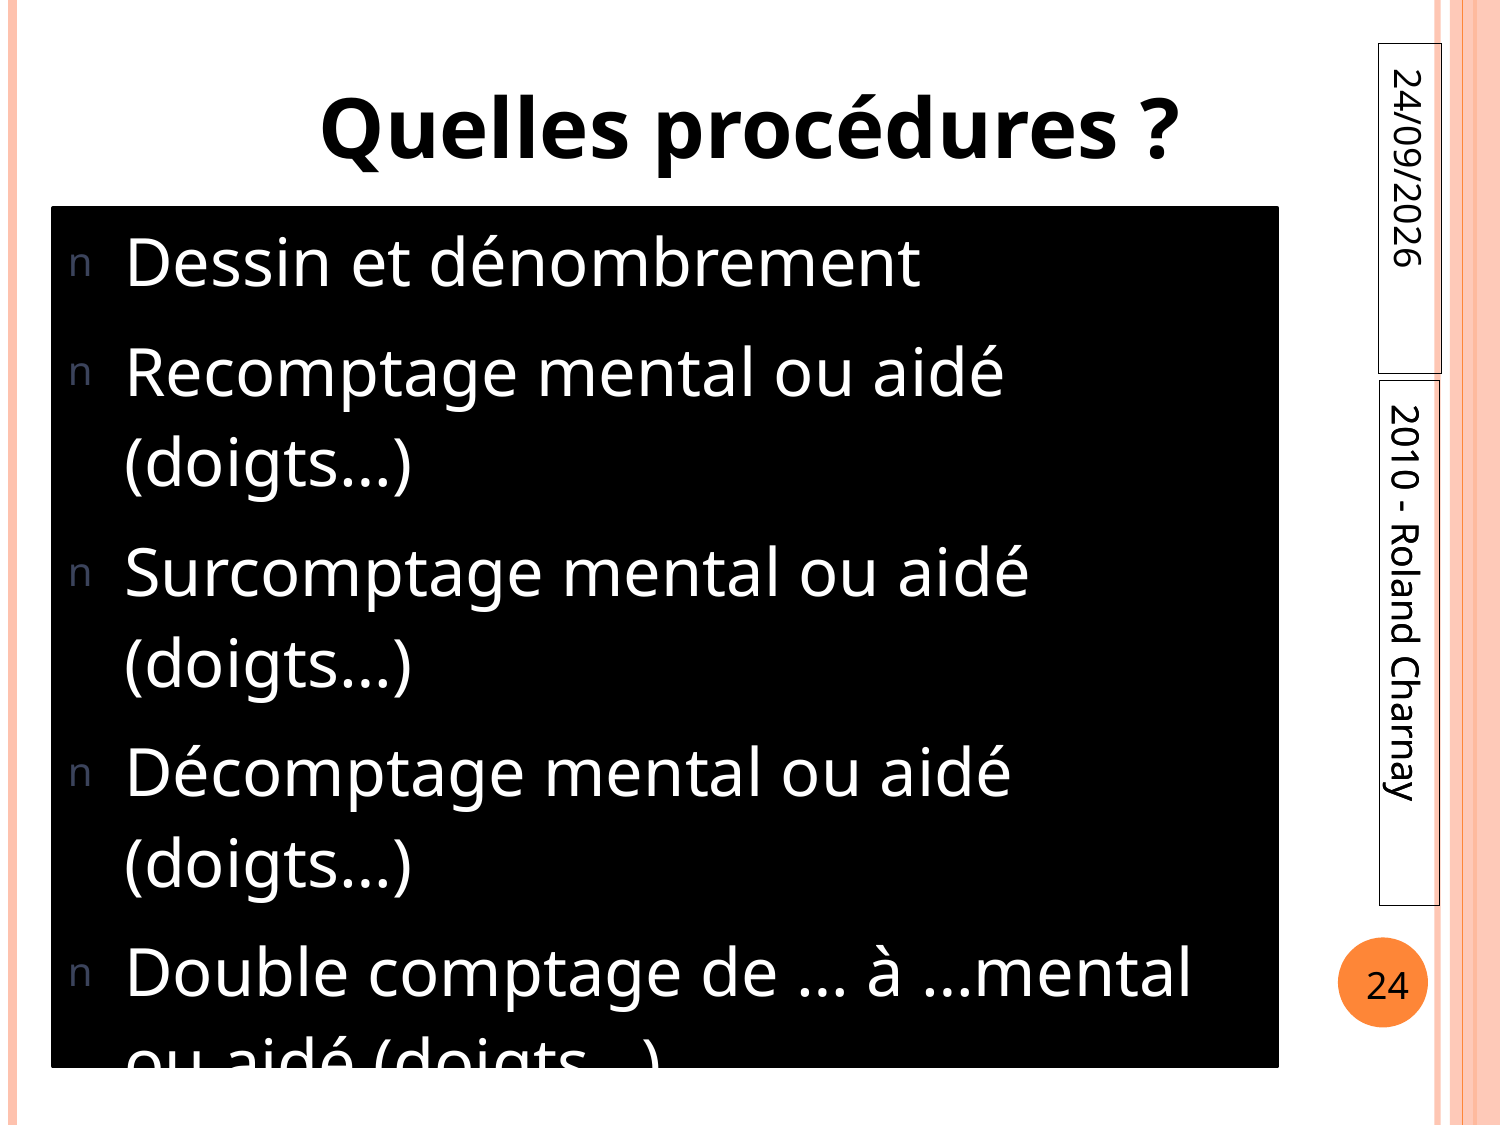

Quelles procédures ?
Dessin et dénombrement
Recomptage mental ou aidé (doigts…)
Surcomptage mental ou aidé (doigts…)
Décomptage mental ou aidé (doigts…)
Double comptage de … à …mental ou aidé (doigts…)
Utilisation de résultats déjà connus
<footer>2010 - Roland Charnay